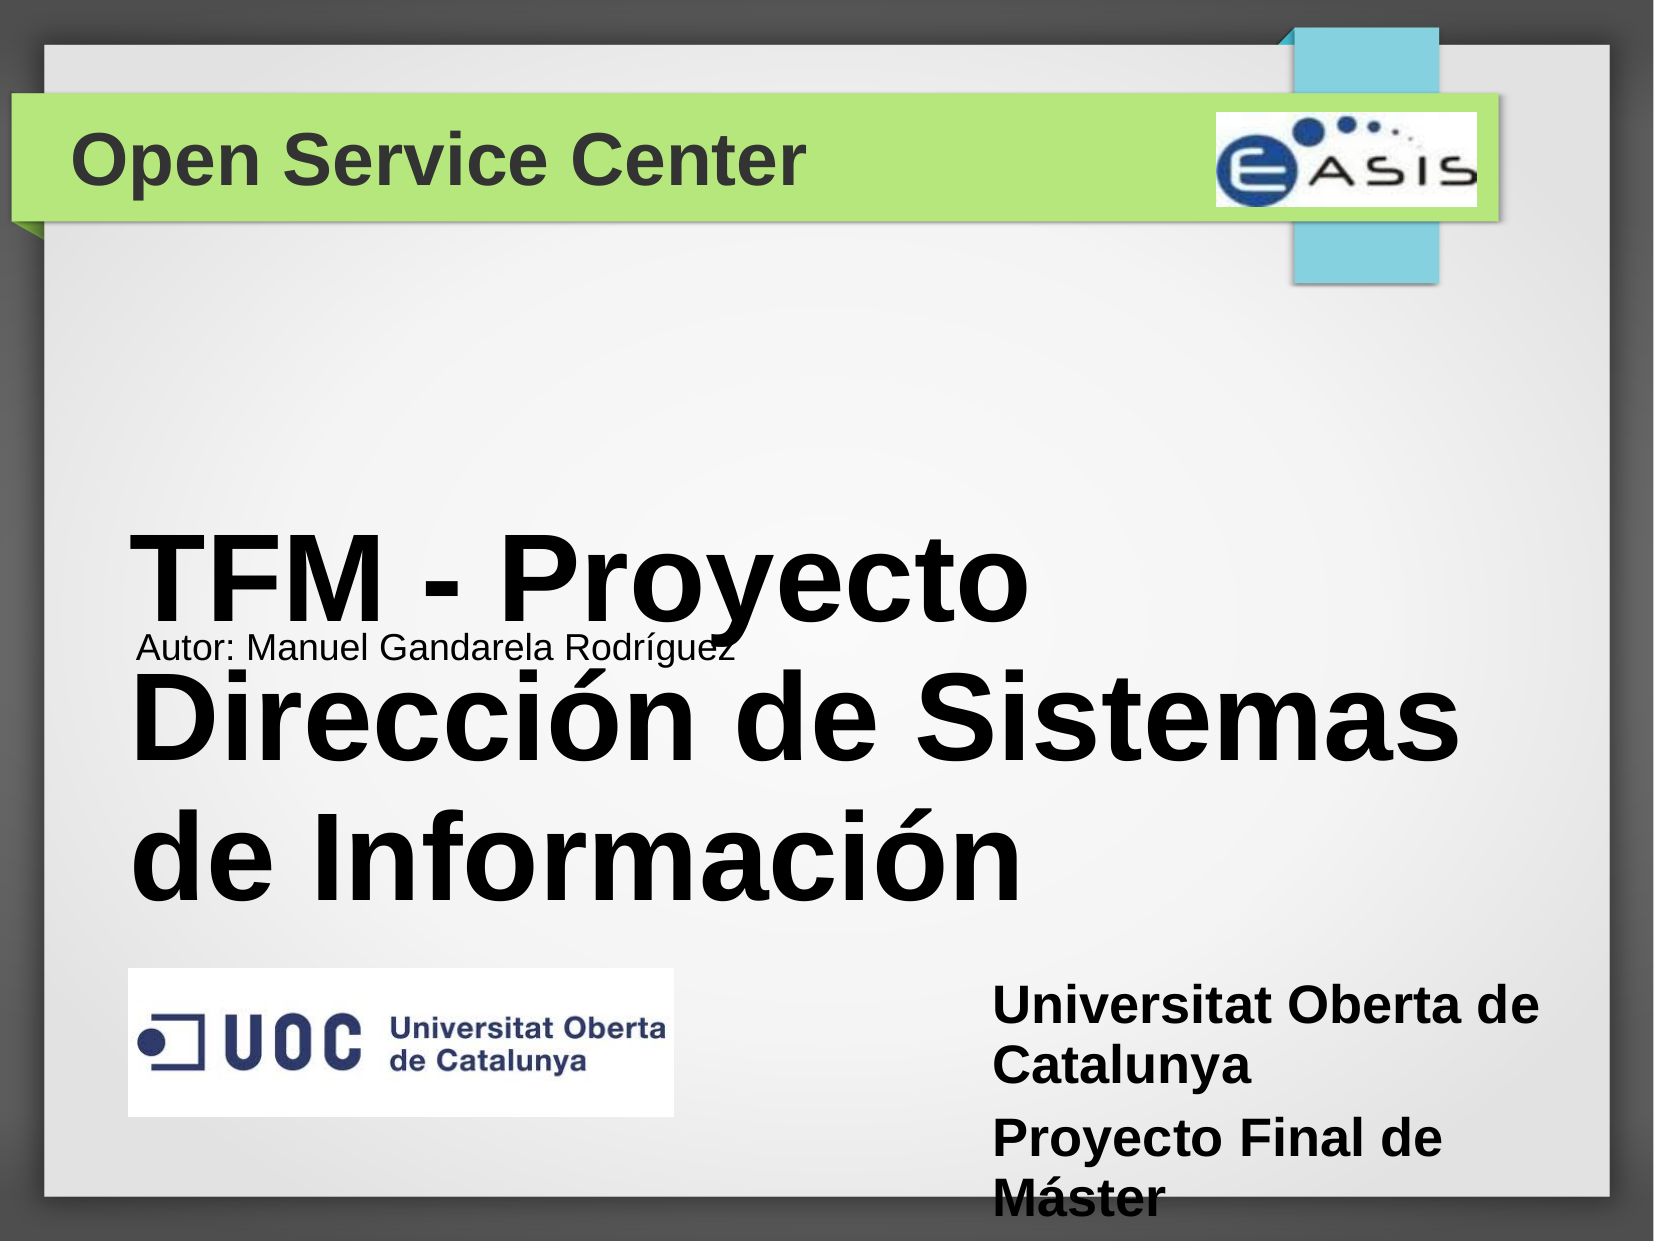

# Open Service Center
TFM - Proyecto Dirección de Sistemas de Información
Autor: Manuel Gandarela Rodríguez
Universitat Oberta de Catalunya
Proyecto Final de Máster
Máster Universitario Oficial en Software Libre
Supervisor: Dídac López Viñas